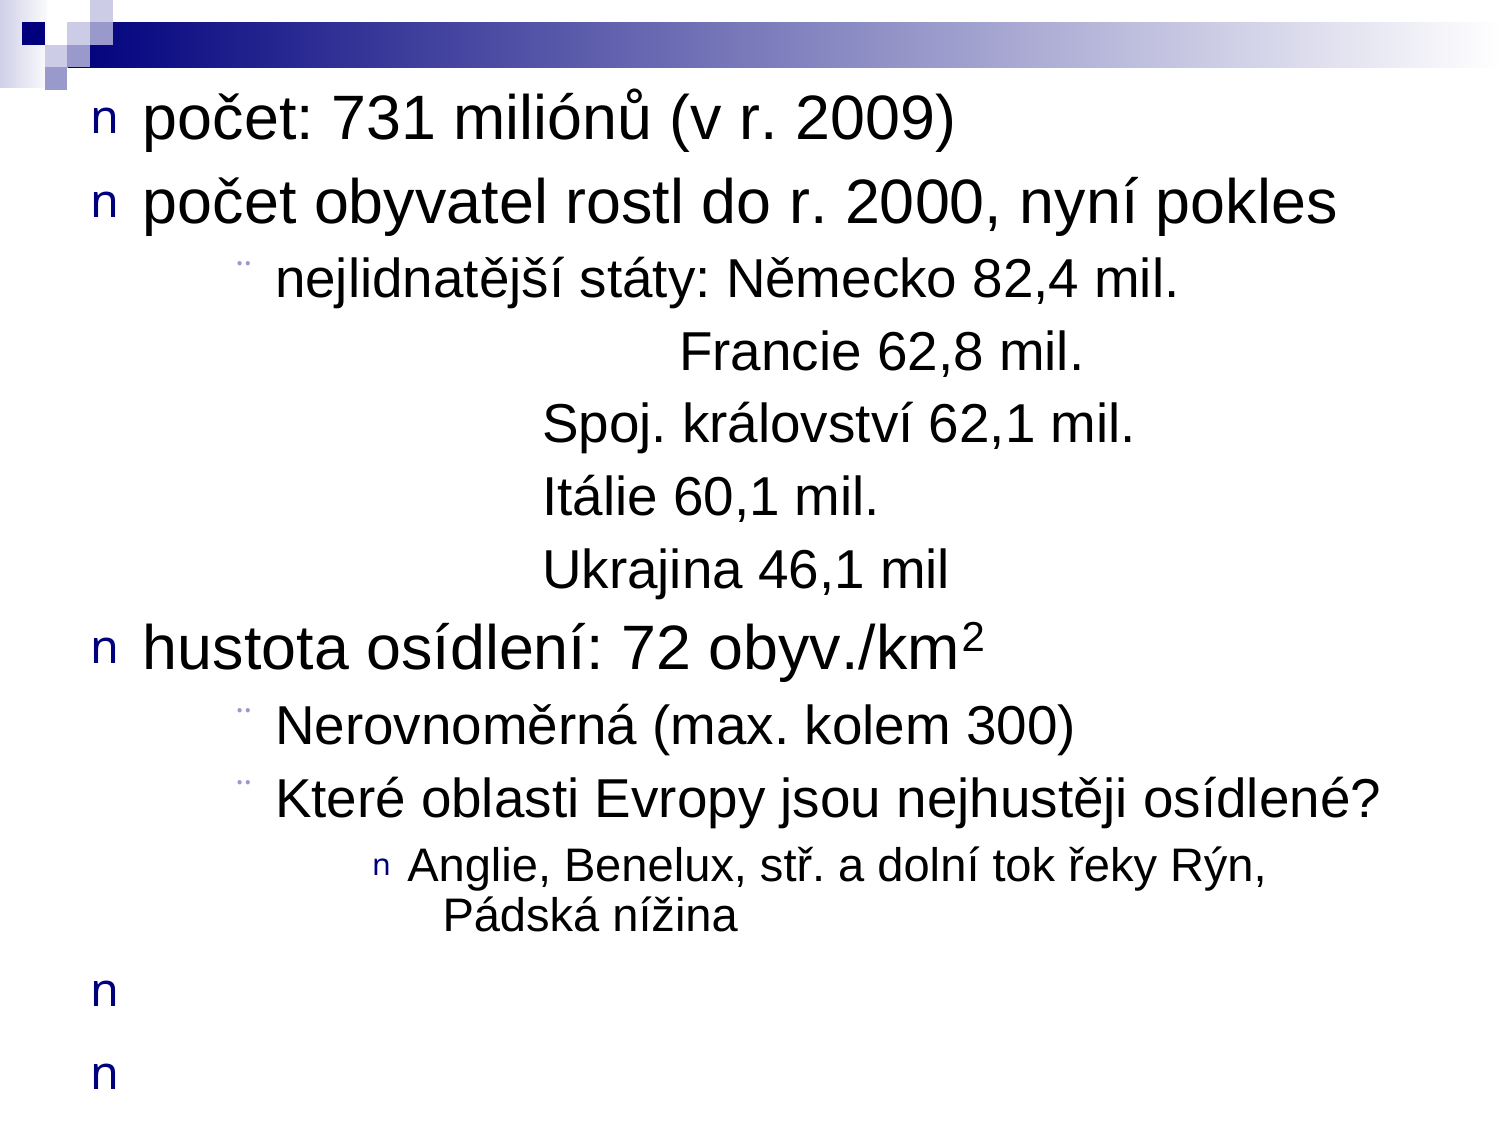

#
počet: 731 miliónů (v r. 2009)
počet obyvatel rostl do r. 2000, nyní pokles
nejlidnatější státy: Německo 82,4 mil.
			 Francie 62,8 mil.
				 Spoj. království 62,1 mil.
				 Itálie 60,1 mil.
				 Ukrajina 46,1 mil
hustota osídlení: 72 obyv./km2
Nerovnoměrná (max. kolem 300)
Které oblasti Evropy jsou nejhustěji osídlené?
Anglie, Benelux, stř. a dolní tok řeky Rýn, Pádská nížina